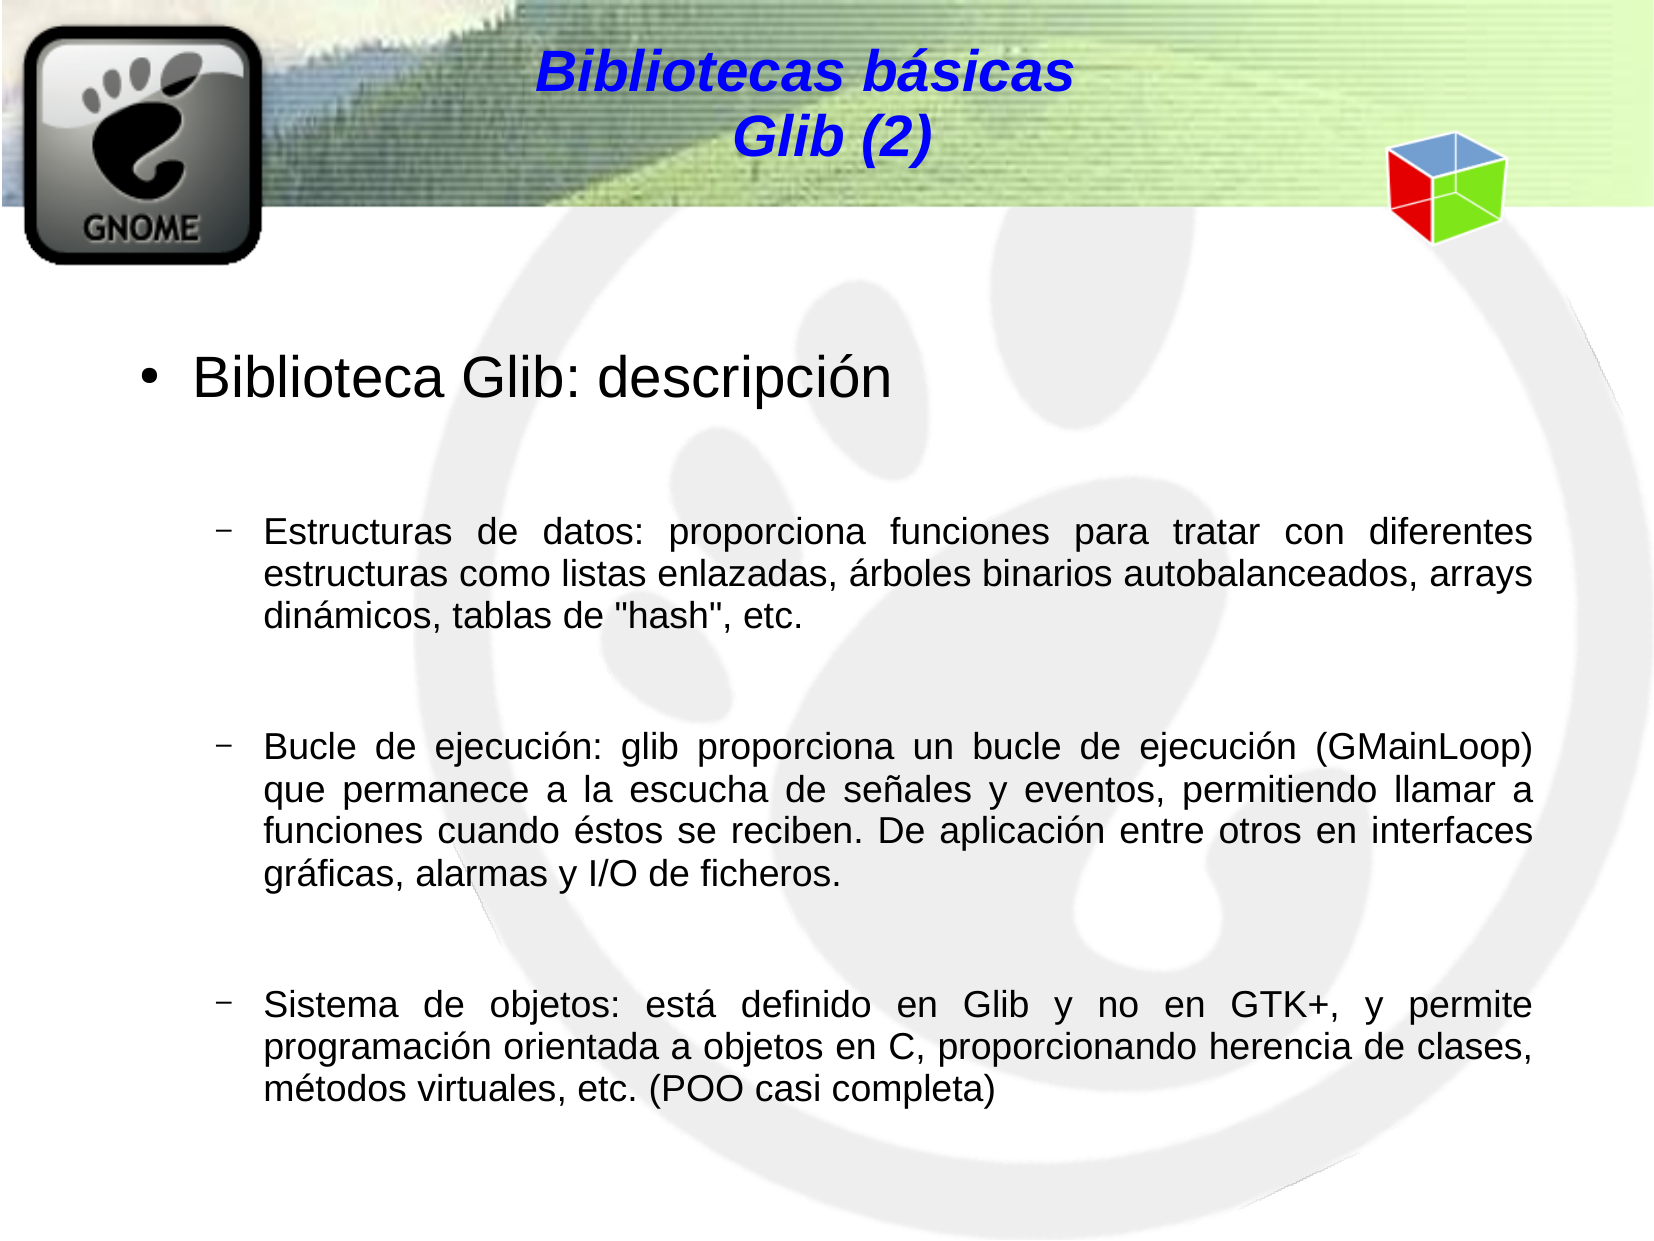

# Bibliotecas básicas Glib (2)
Biblioteca Glib: descripción
Estructuras de datos: proporciona funciones para tratar con diferentes estructuras como listas enlazadas, árboles binarios autobalanceados, arrays dinámicos, tablas de "hash", etc.
Bucle de ejecución: glib proporciona un bucle de ejecución (GMainLoop) que permanece a la escucha de señales y eventos, permitiendo llamar a funciones cuando éstos se reciben. De aplicación entre otros en interfaces gráficas, alarmas y I/O de ficheros.
Sistema de objetos: está definido en Glib y no en GTK+, y permite programación orientada a objetos en C, proporcionando herencia de clases, métodos virtuales, etc. (POO casi completa)